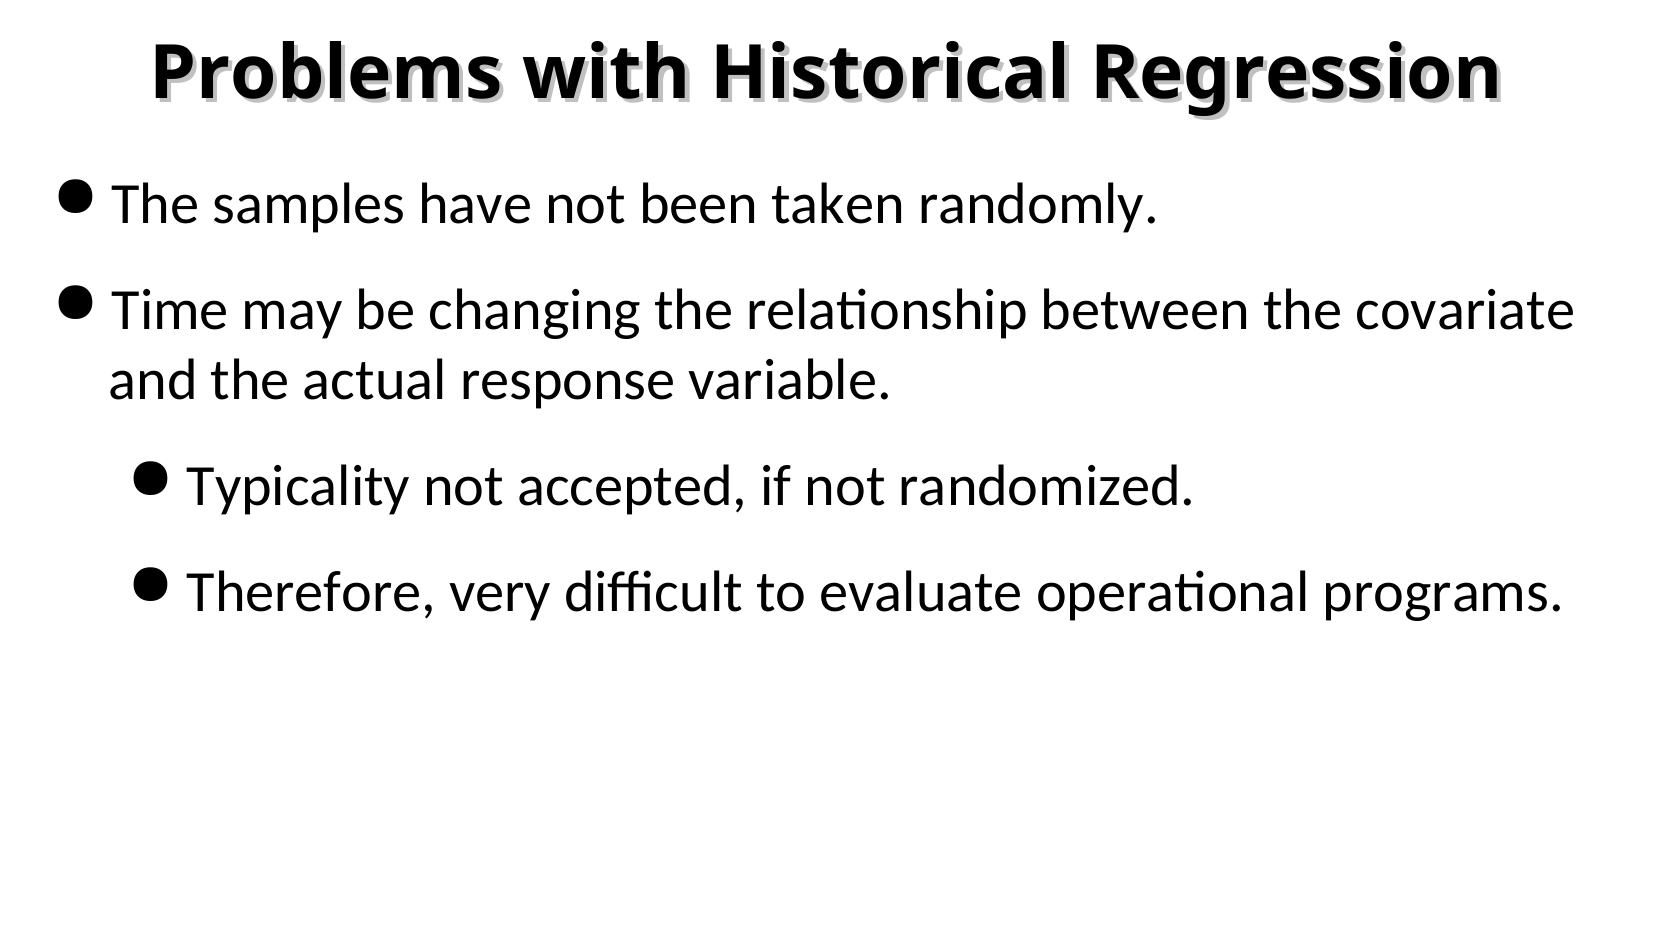

# Problems with Historical Regression
 The samples have not been taken randomly.
 Time may be changing the relationship between the covariate and the actual response variable.
 Typicality not accepted, if not randomized.
 Therefore, very difficult to evaluate operational programs.